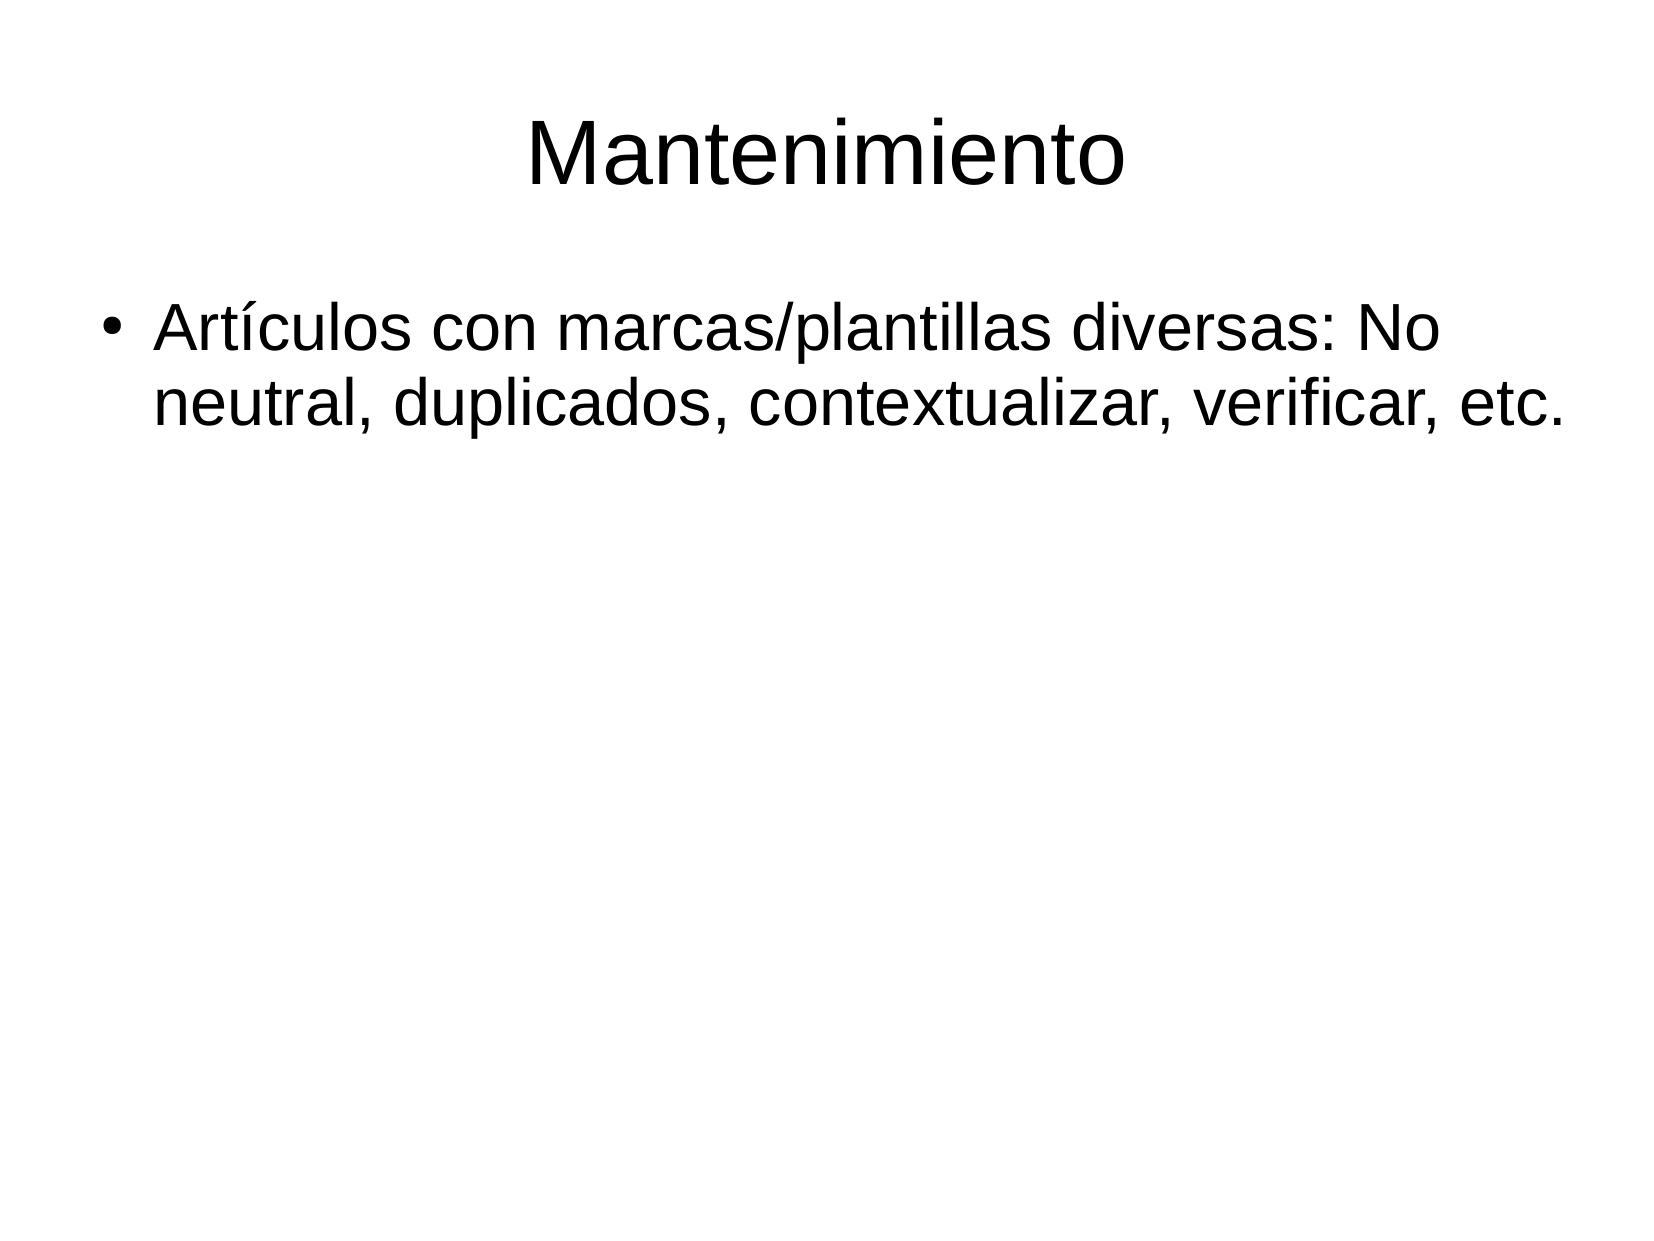

# Mantenimiento
Artículos con marcas/plantillas diversas: No neutral, duplicados, contextualizar, verificar, etc.